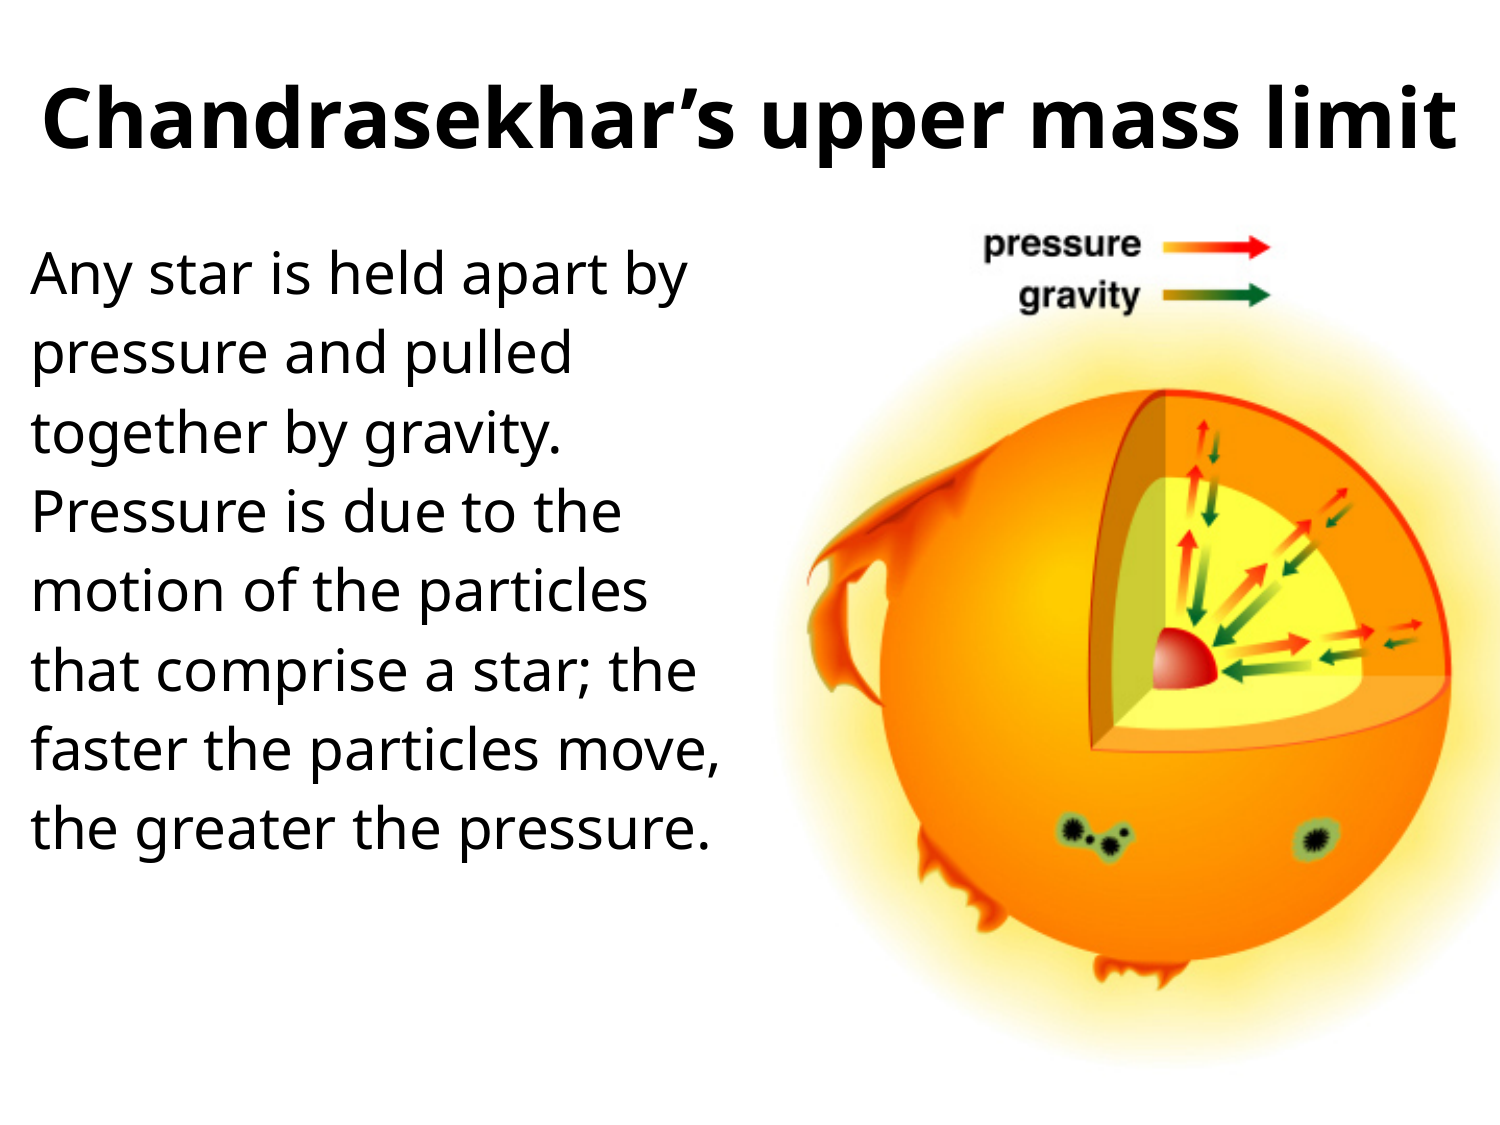

# Chandrasekhar’s upper mass limit
Any star is held apart by pressure and pulled together by gravity. Pressure is due to the motion of the particles that comprise a star; the faster the particles move, the greater the pressure.